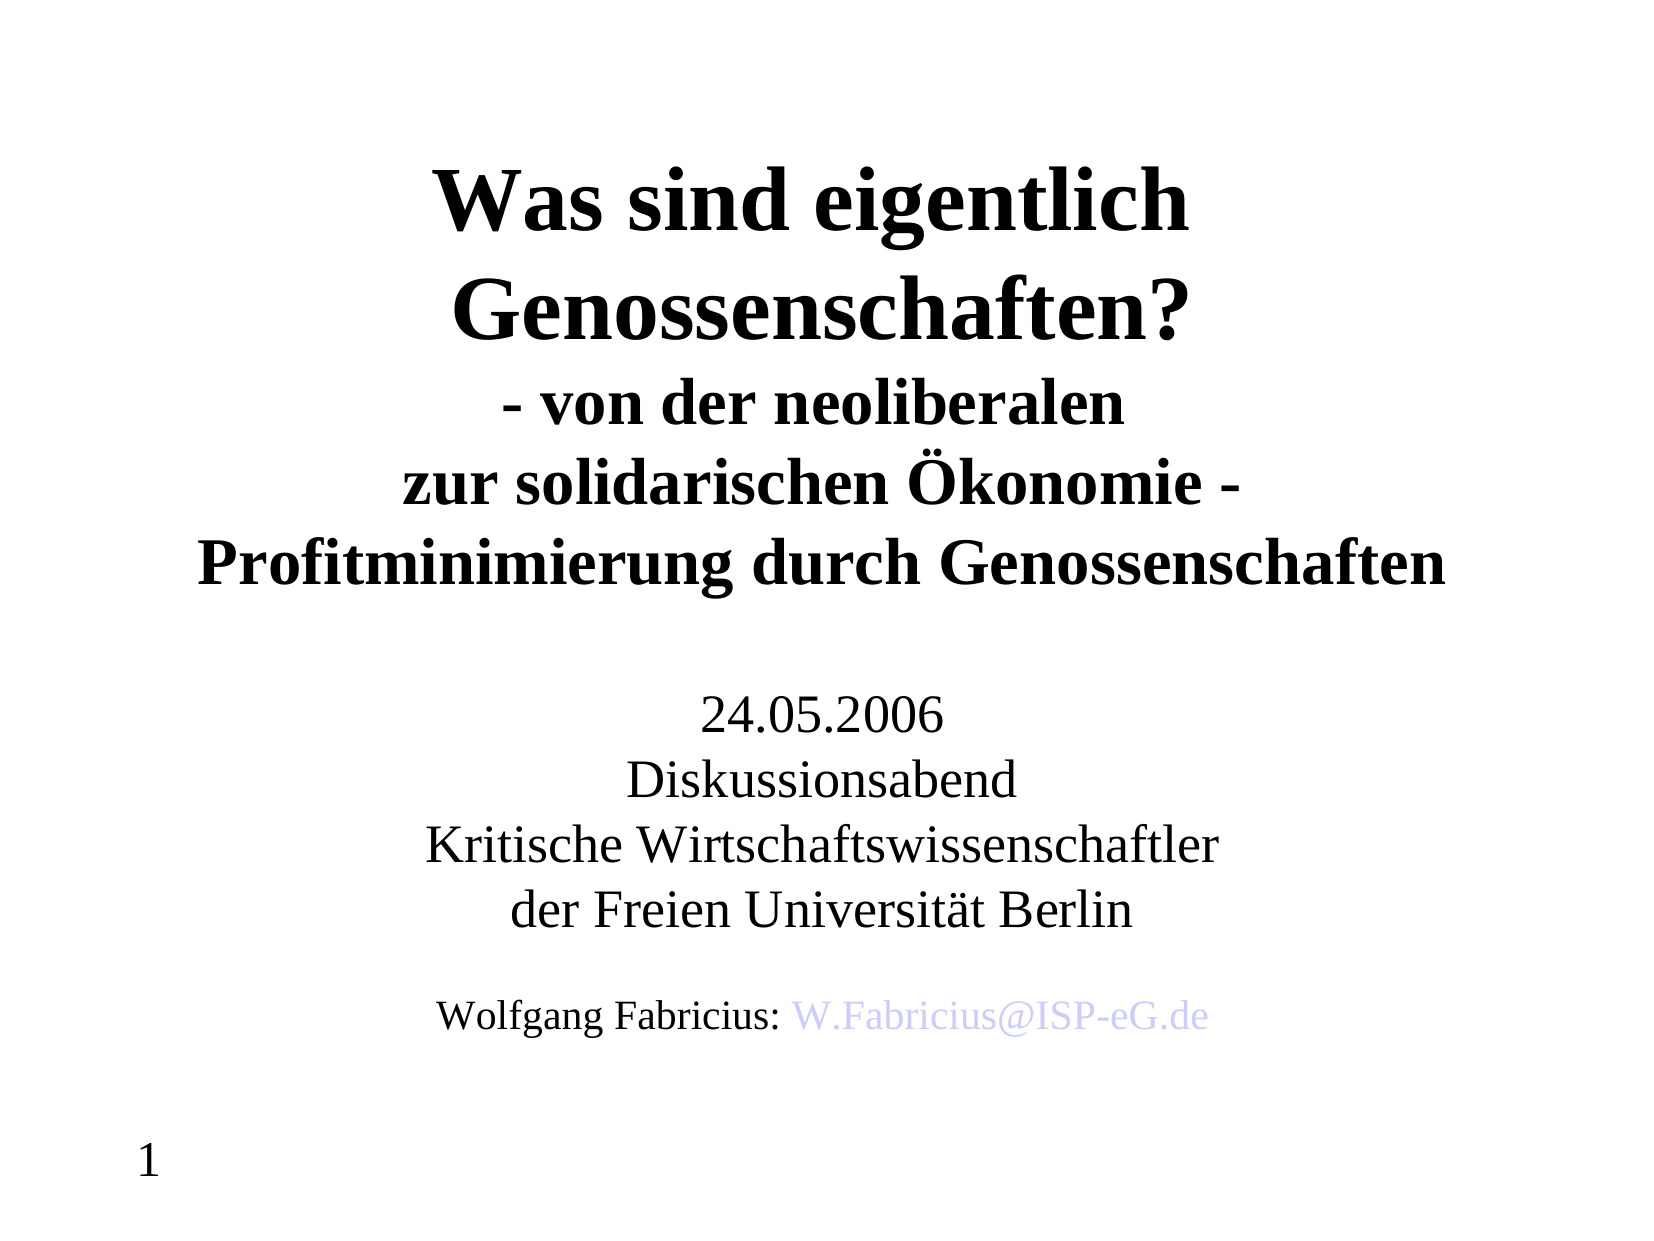

Was sind eigentlich
Genossenschaften?
- von der neoliberalen
zur solidarischen Ökonomie -
Profitminimierung durch Genossenschaften
24.05.2006
Diskussionsabend
Kritische Wirtschaftswissenschaftler
der Freien Universität Berlin
Wolfgang Fabricius: W.Fabricius@ISP-eG.de